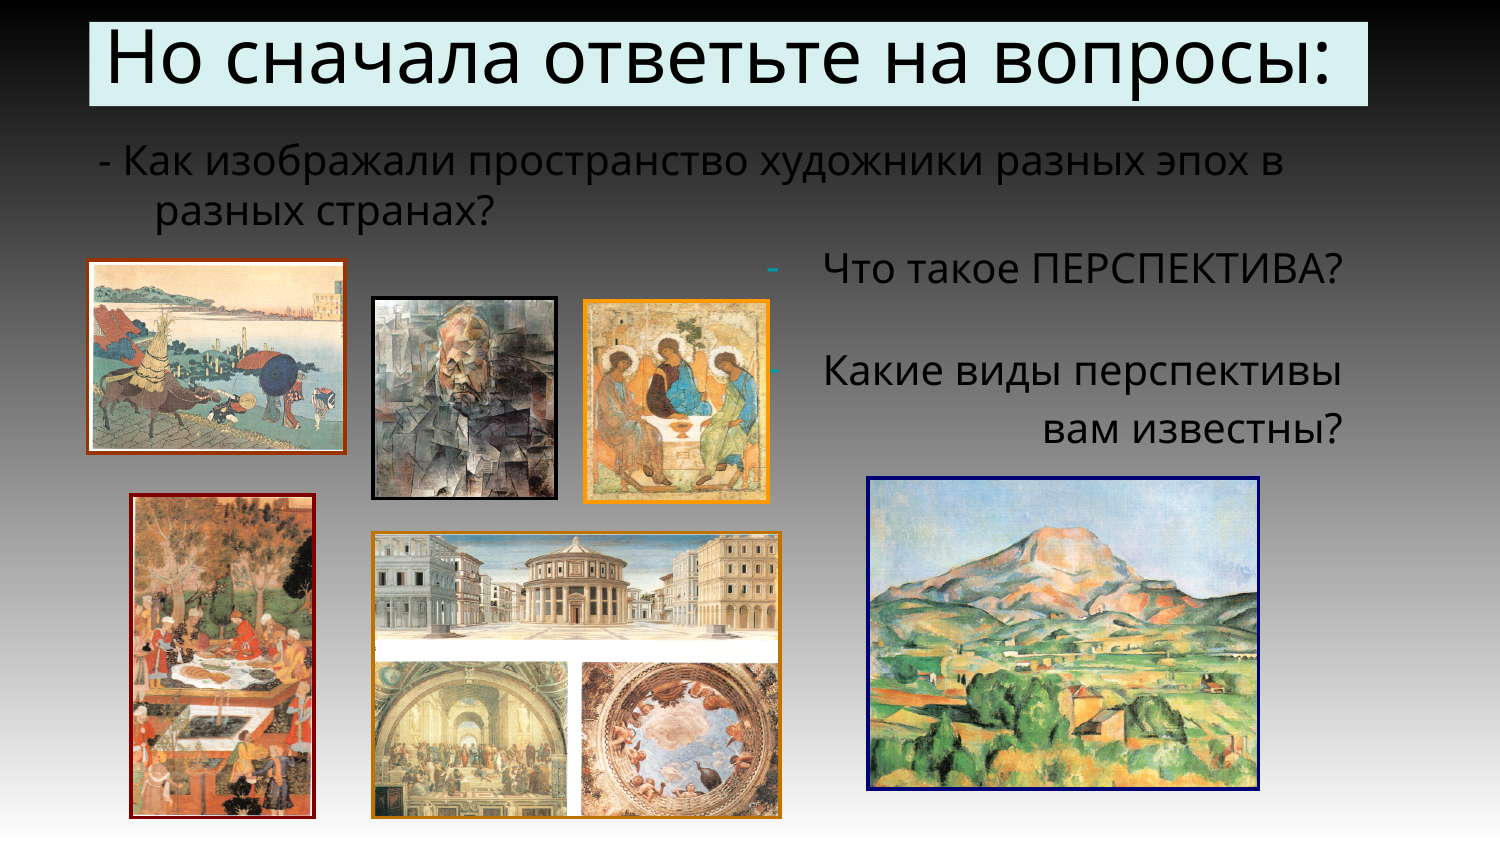

# Но сначала ответьте на вопросы:
- Как изображали пространство художники разных эпох в разных странах?
Что такое ПЕРСПЕКТИВА?
Какие виды перспективы
 вам известны?